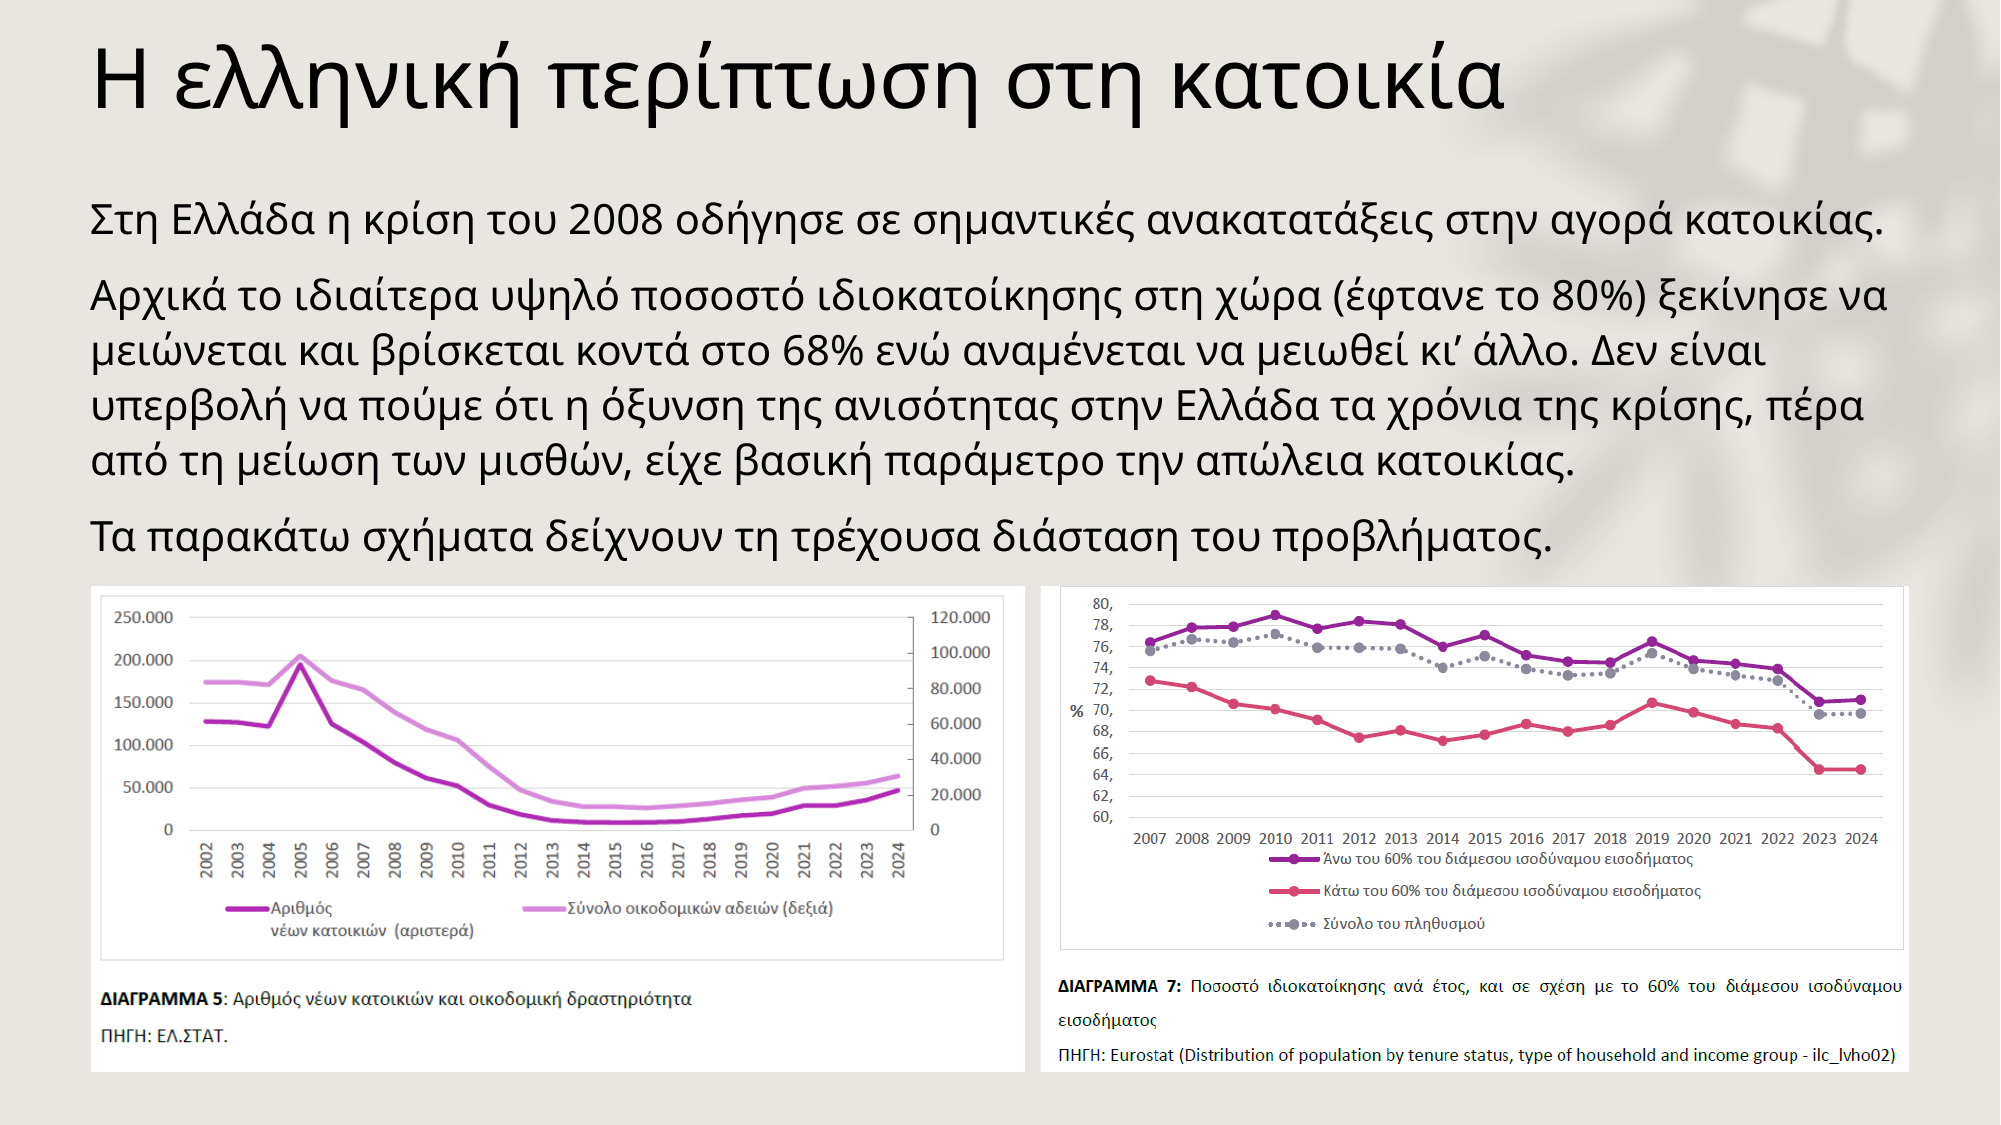

# Η ελληνική περίπτωση στη κατοικία
Στη Ελλάδα η κρίση του 2008 οδήγησε σε σημαντικές ανακατατάξεις στην αγορά κατοικίας.
Αρχικά το ιδιαίτερα υψηλό ποσοστό ιδιοκατοίκησης στη χώρα (έφτανε το 80%) ξεκίνησε να μειώνεται και βρίσκεται κοντά στο 68% ενώ αναμένεται να μειωθεί κι’ άλλο. Δεν είναι υπερβολή να πούμε ότι η όξυνση της ανισότητας στην Ελλάδα τα χρόνια της κρίσης, πέρα από τη μείωση των μισθών, είχε βασική παράμετρο την απώλεια κατοικίας.
Τα παρακάτω σχήματα δείχνουν τη τρέχουσα διάσταση του προβλήματος.